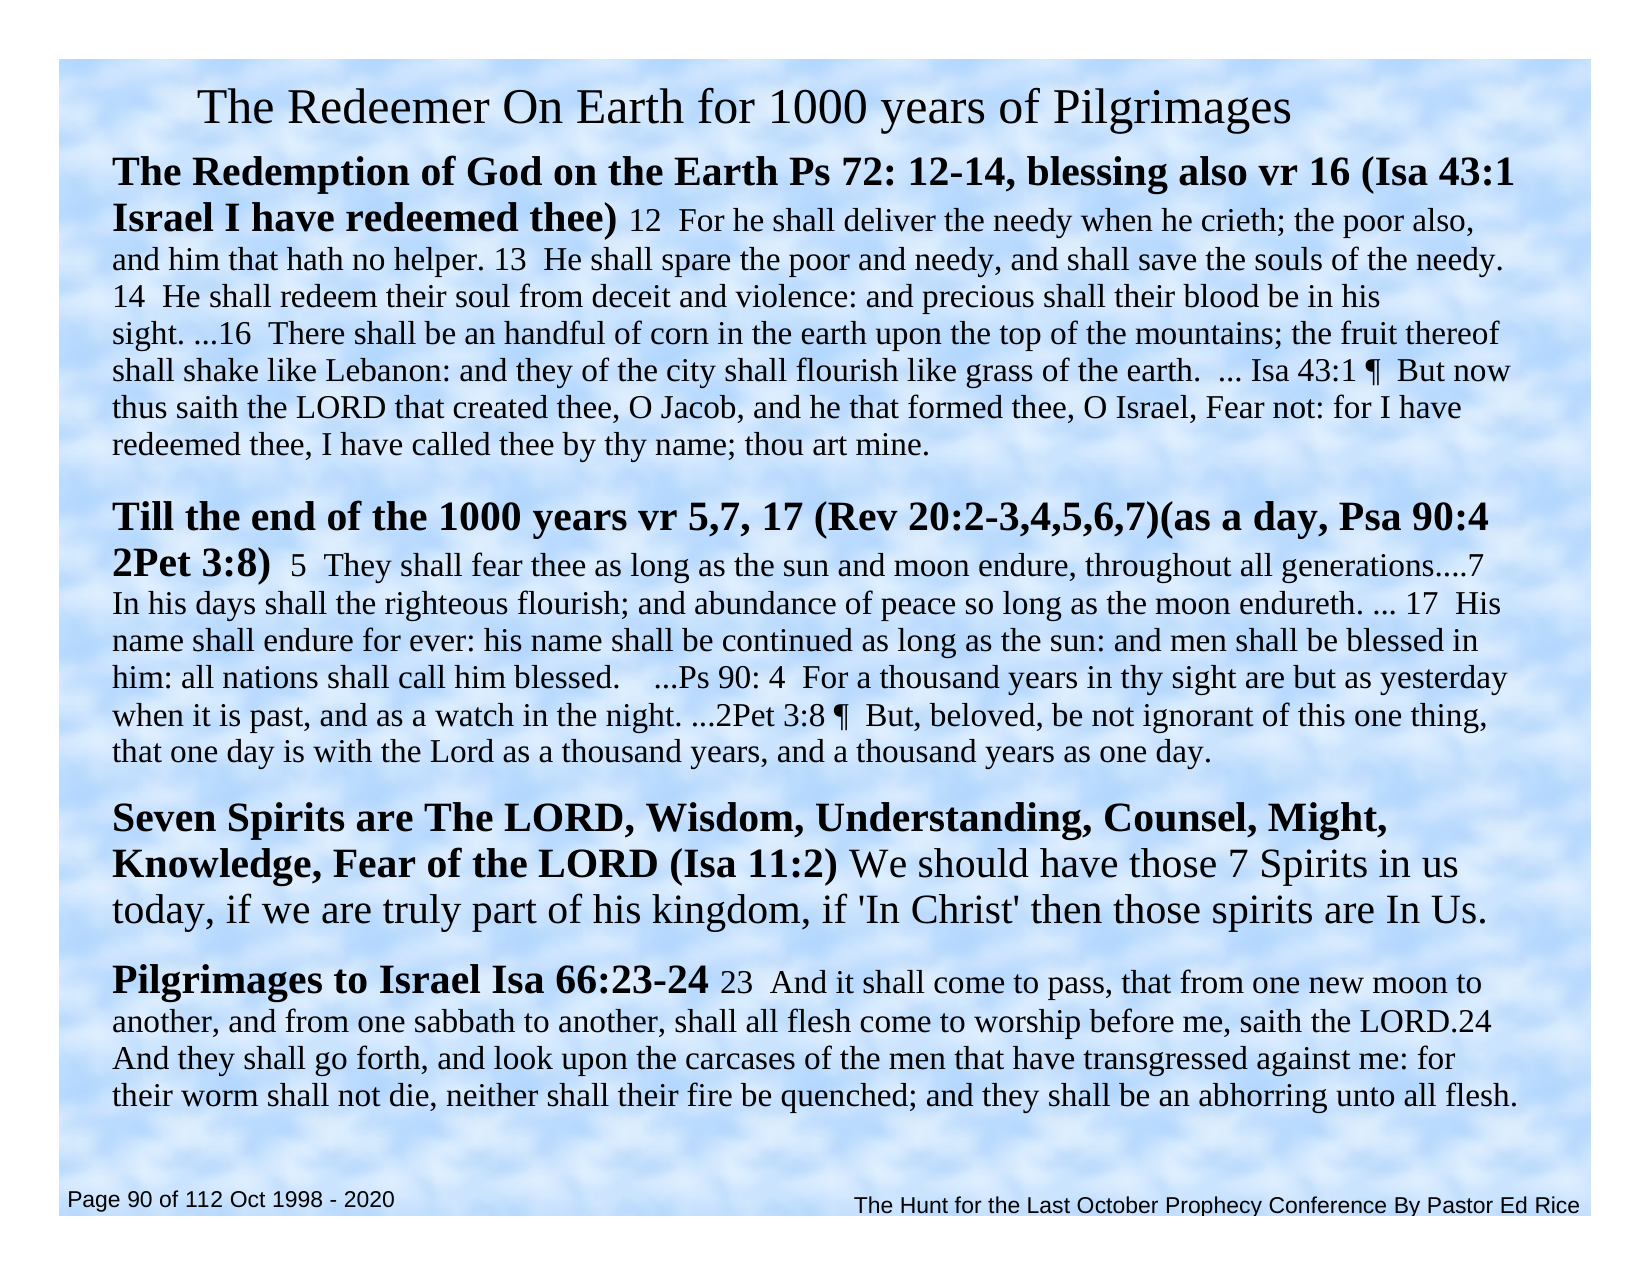

# The Redeemer On Earth for 1000 years of Pilgrimages
The Redemption of God on the Earth Ps 72: 12-14, blessing also vr 16 (Isa 43:1 Israel I have redeemed thee) 12 For he shall deliver the needy when he crieth; the poor also, and him that hath no helper. 13 He shall spare the poor and needy, and shall save the souls of the needy. 14 He shall redeem their soul from deceit and violence: and precious shall their blood be in his sight. ...16 There shall be an handful of corn in the earth upon the top of the mountains; the fruit thereof shall shake like Lebanon: and they of the city shall flourish like grass of the earth. ... Isa 43:1 ¶ But now thus saith the LORD that created thee, O Jacob, and he that formed thee, O Israel, Fear not: for I have redeemed thee, I have called thee by thy name; thou art mine.
Till the end of the 1000 years vr 5,7, 17 (Rev 20:2-3,4,5,6,7)(as a day, Psa 90:4 2Pet 3:8) 5 They shall fear thee as long as the sun and moon endure, throughout all generations....7 In his days shall the righteous flourish; and abundance of peace so long as the moon endureth. ... 17 His name shall endure for ever: his name shall be continued as long as the sun: and men shall be blessed in him: all nations shall call him blessed. ...Ps 90: 4 For a thousand years in thy sight are but as yesterday when it is past, and as a watch in the night. ...2Pet 3:8 ¶ But, beloved, be not ignorant of this one thing, that one day is with the Lord as a thousand years, and a thousand years as one day.
Seven Spirits are The LORD, Wisdom, Understanding, Counsel, Might, Knowledge, Fear of the LORD (Isa 11:2) We should have those 7 Spirits in us today, if we are truly part of his kingdom, if 'In Christ' then those spirits are In Us.
Pilgrimages to Israel Isa 66:23-24 23 And it shall come to pass, that from one new moon to another, and from one sabbath to another, shall all flesh come to worship before me, saith the LORD.24 And they shall go forth, and look upon the carcases of the men that have transgressed against me: for their worm shall not die, neither shall their fire be quenched; and they shall be an abhorring unto all flesh.